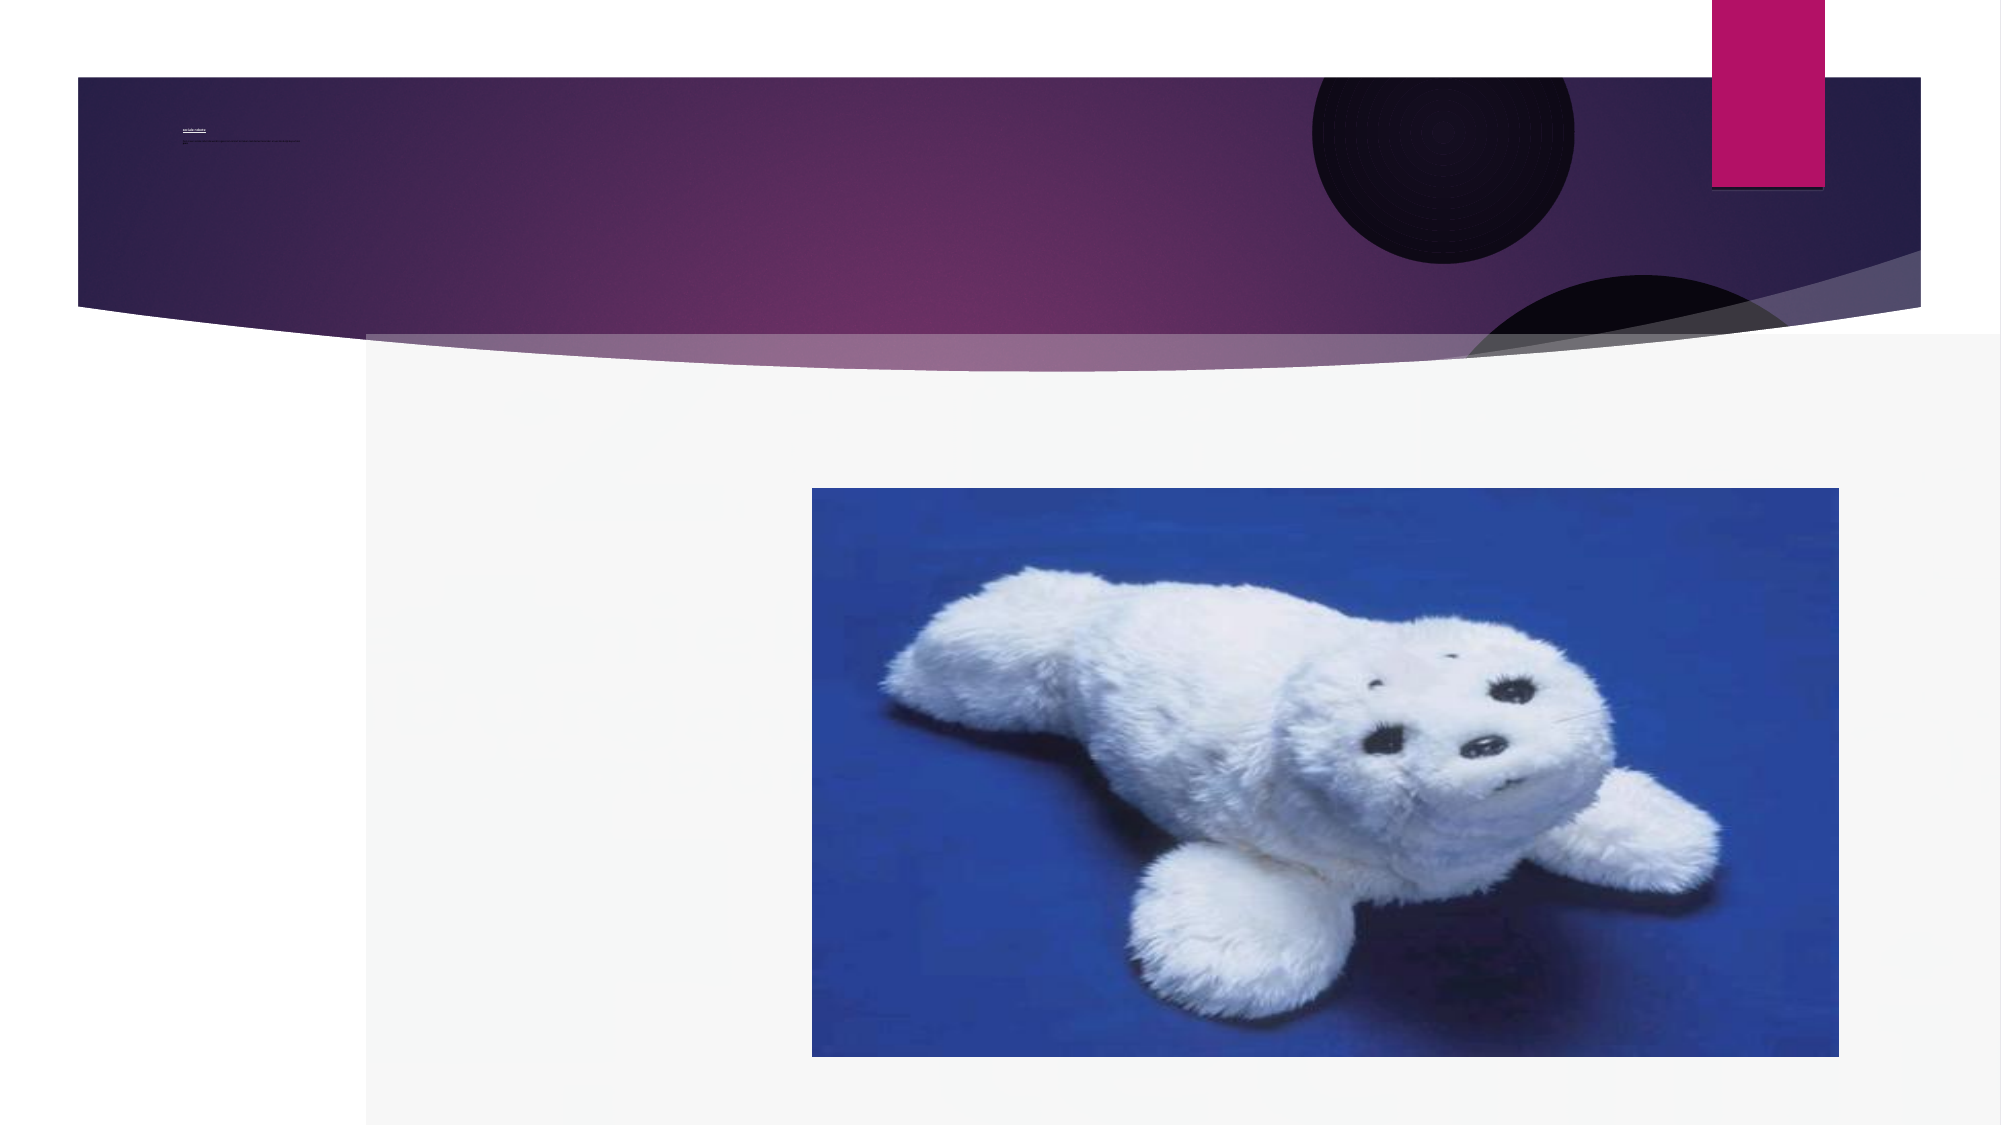

# sociale robots: Paro is een sociale robot die wordt ingezet om contact te maken met dementerenden en verstandelijk beperkten paro